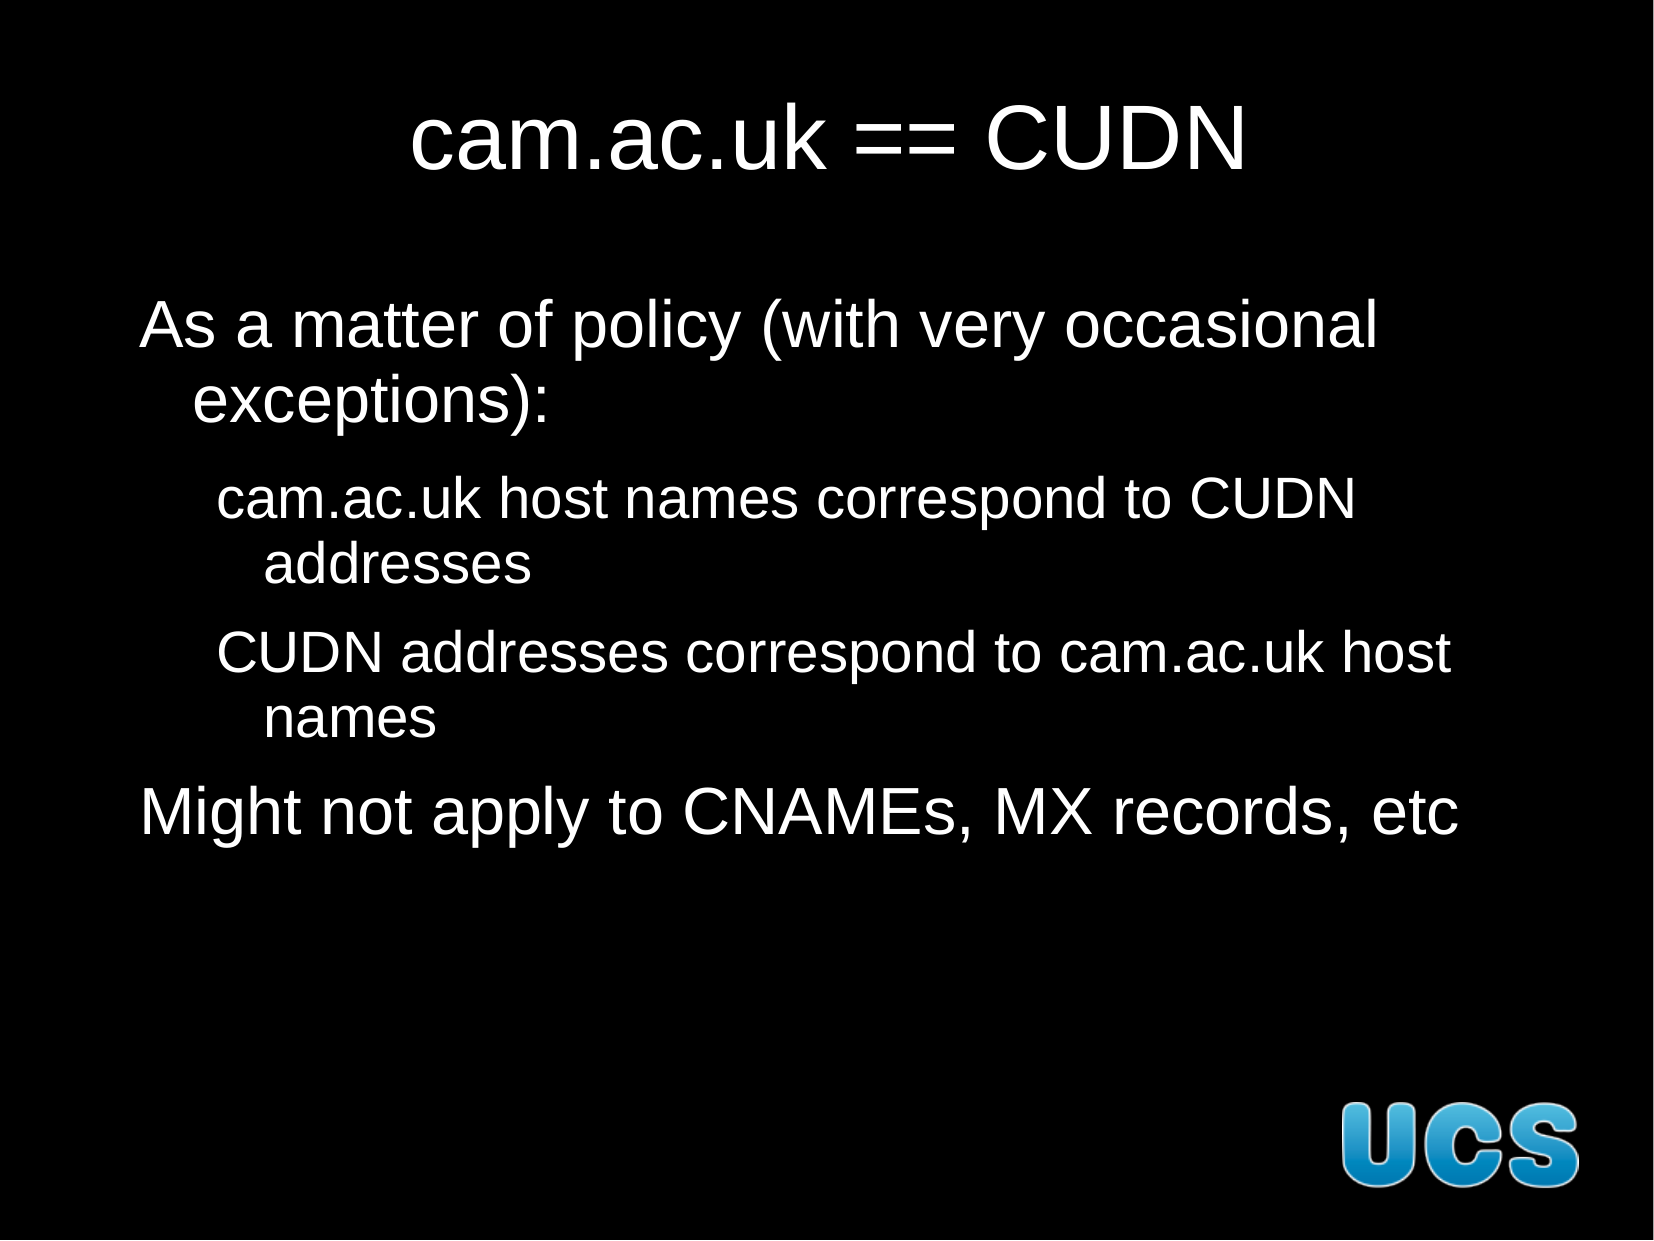

# cam.ac.uk == CUDN
As a matter of policy (with very occasional exceptions):
cam.ac.uk host names correspond to CUDN addresses
CUDN addresses correspond to cam.ac.uk host names
Might not apply to CNAMEs, MX records, etc